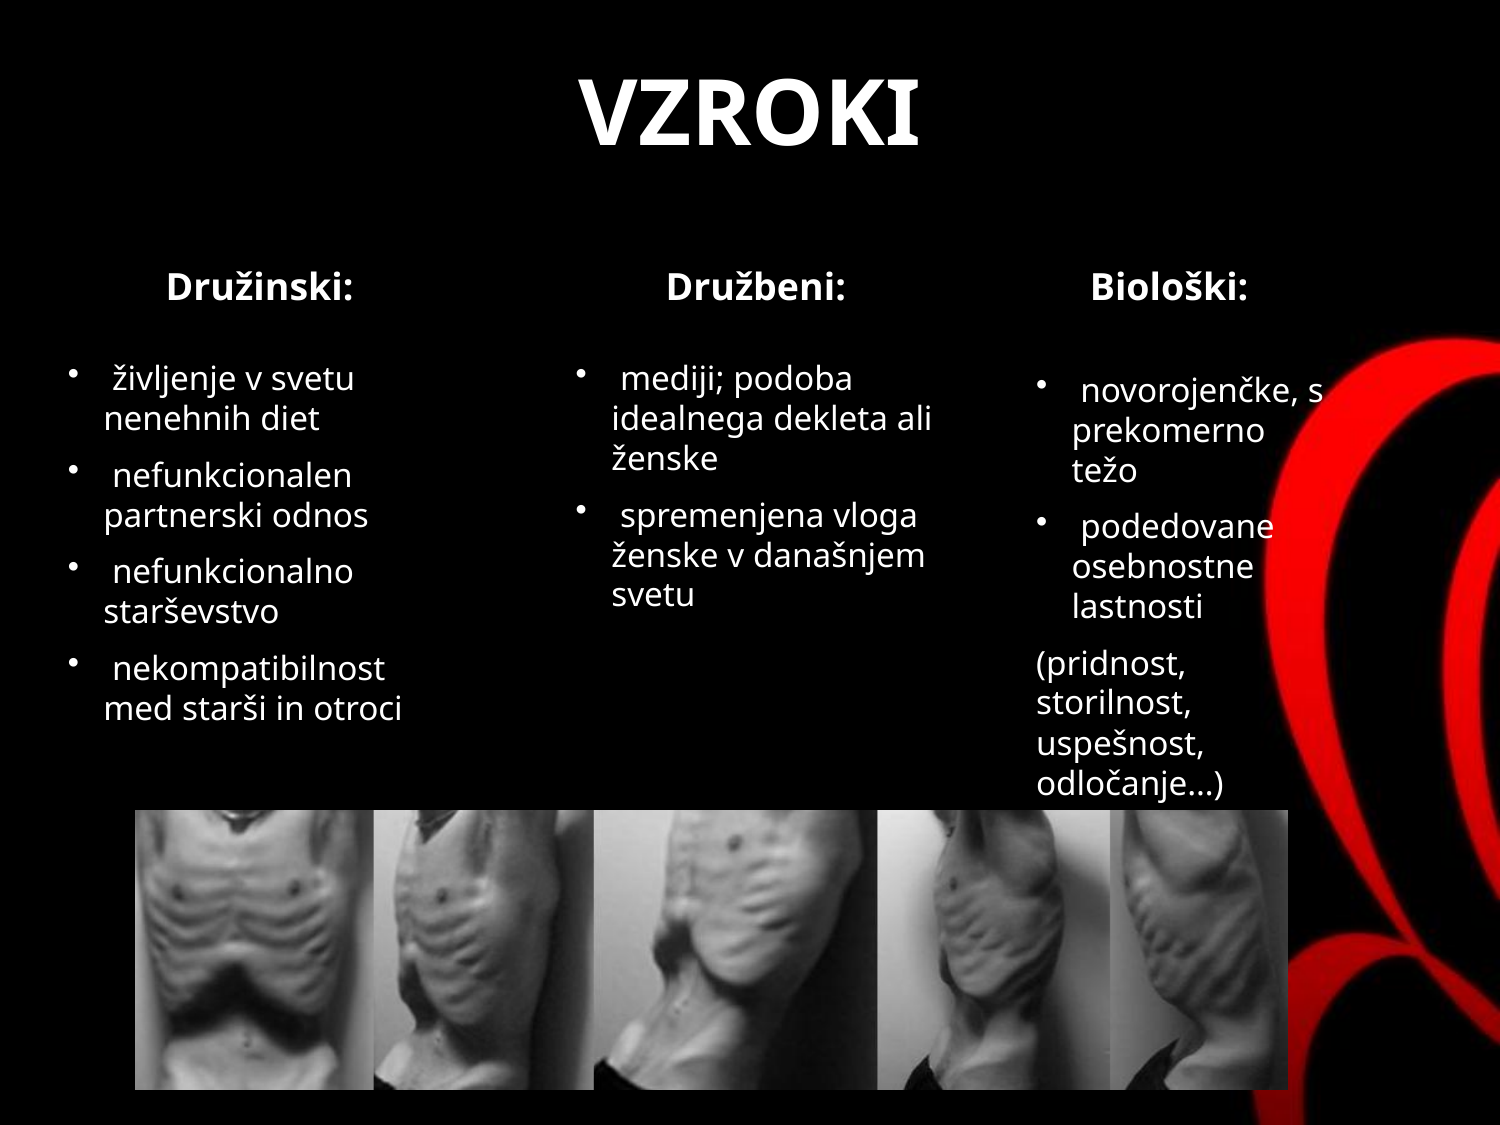

# VZROKI
Družinski:
Družbeni:
Biološki:
 življenje v svetu nenehnih diet
 nefunkcionalen partnerski odnos
 nefunkcionalno starševstvo
 nekompatibilnost med starši in otroci
 mediji; podoba idealnega dekleta ali ženske
 spremenjena vloga ženske v današnjem svetu
 novorojenčke, s prekomerno težo
 podedovane osebnostne lastnosti
(pridnost, storilnost, uspešnost, odločanje…)